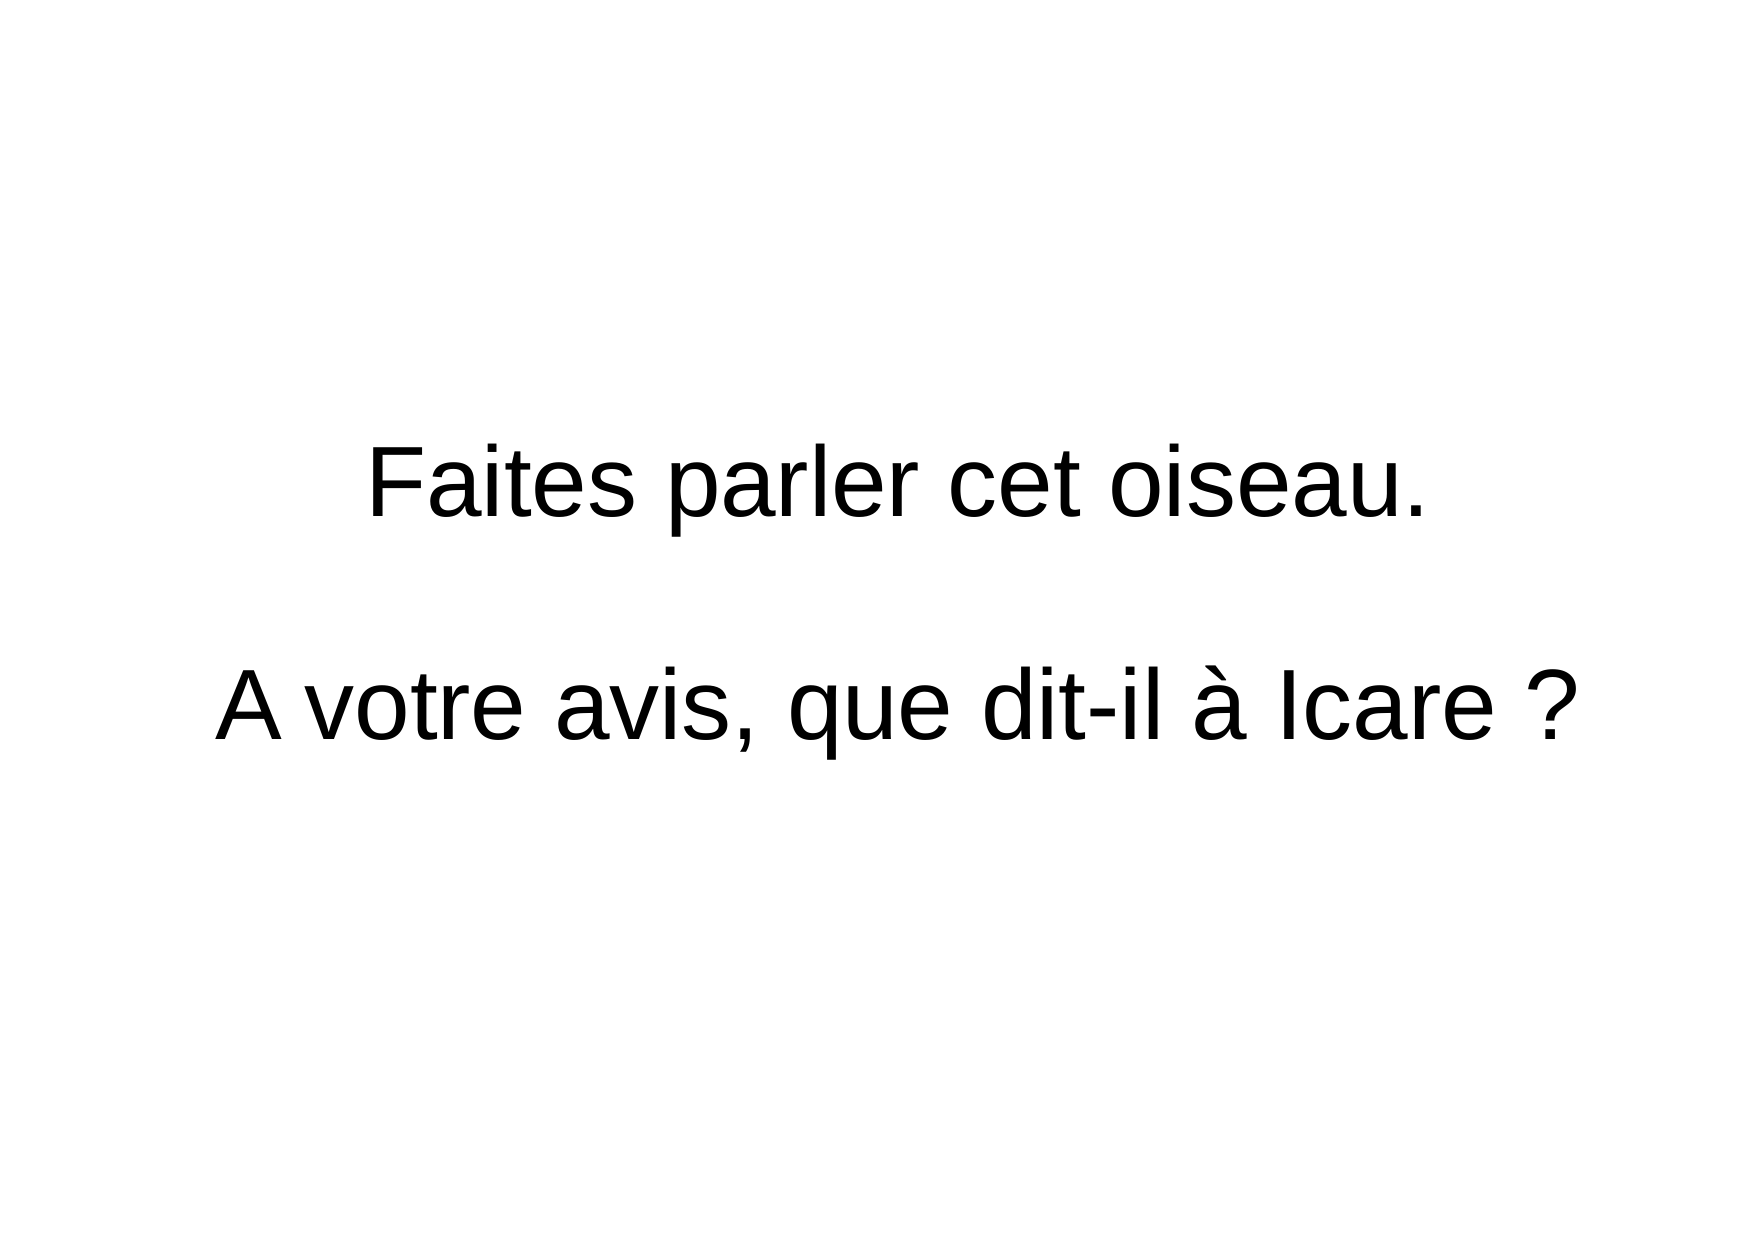

Faites parler cet oiseau.
A votre avis, que dit-il à Icare ?